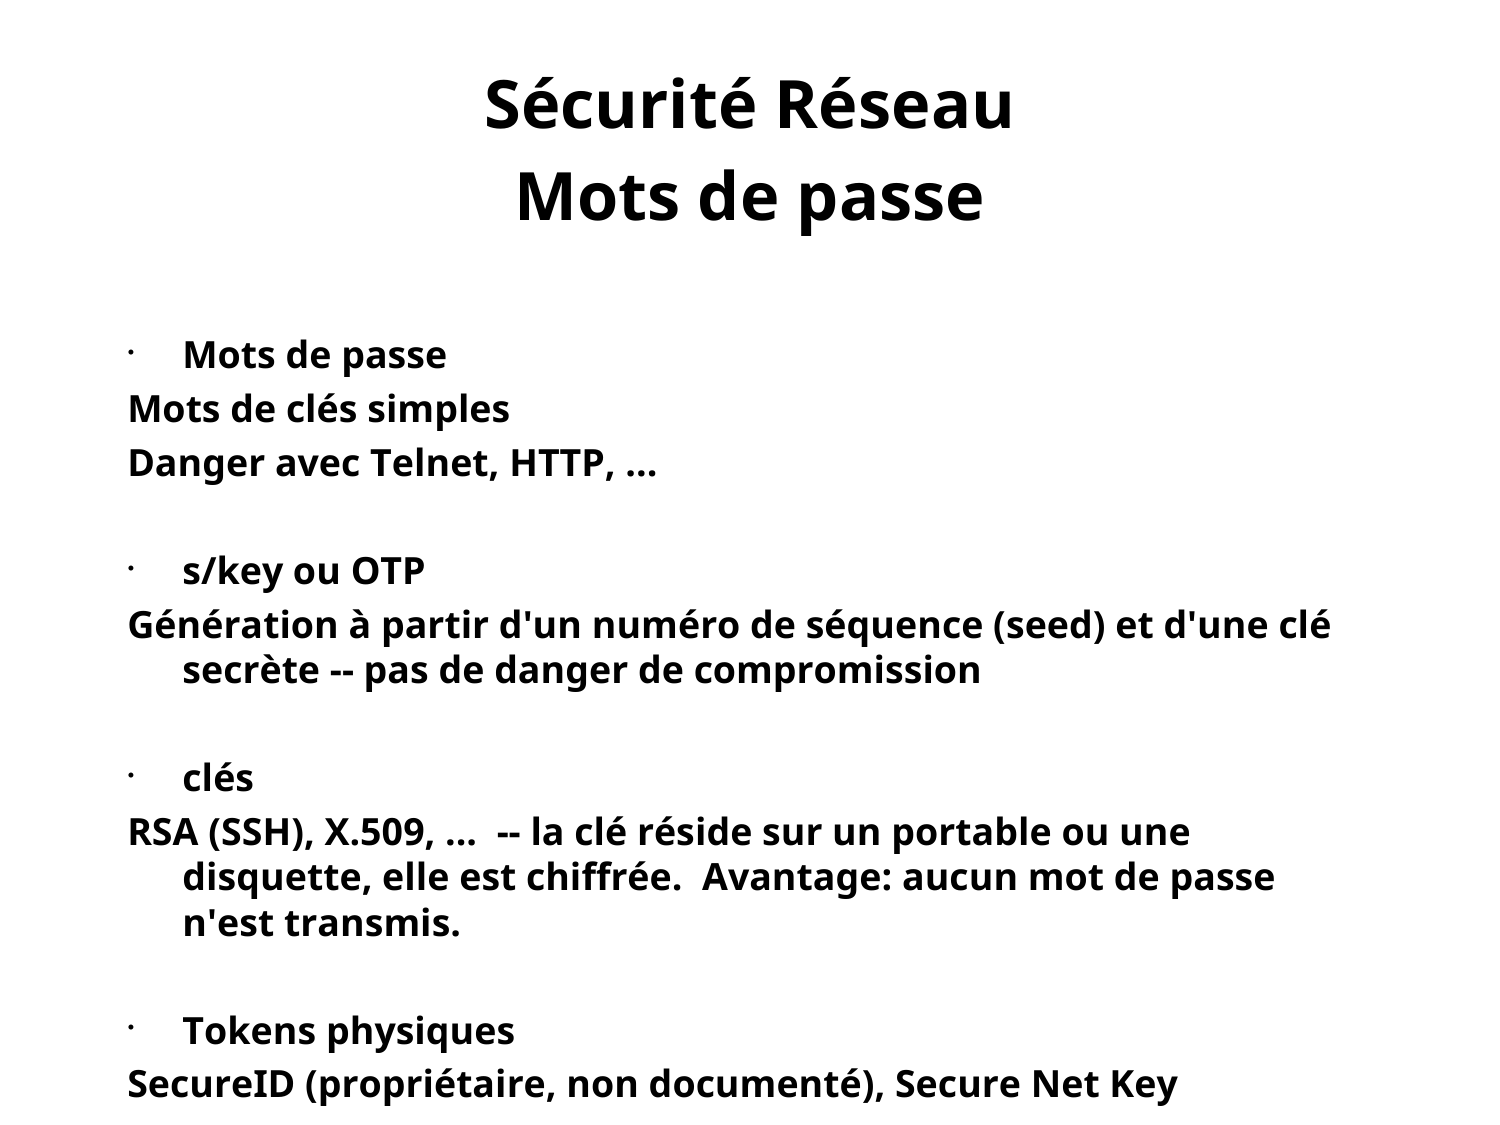

# Sécurité Réseau Mots de passe
Mots de passe
Mots de clés simples
Danger avec Telnet, HTTP, ...
s/key ou OTP
Génération à partir d'un numéro de séquence (seed) et d'une clé secrète -- pas de danger de compromission
clés
RSA (SSH), X.509, ... -- la clé réside sur un portable ou une disquette, elle est chiffrée. Avantage: aucun mot de passe n'est transmis.
Tokens physiques
SecureID (propriétaire, non documenté), Secure Net Key